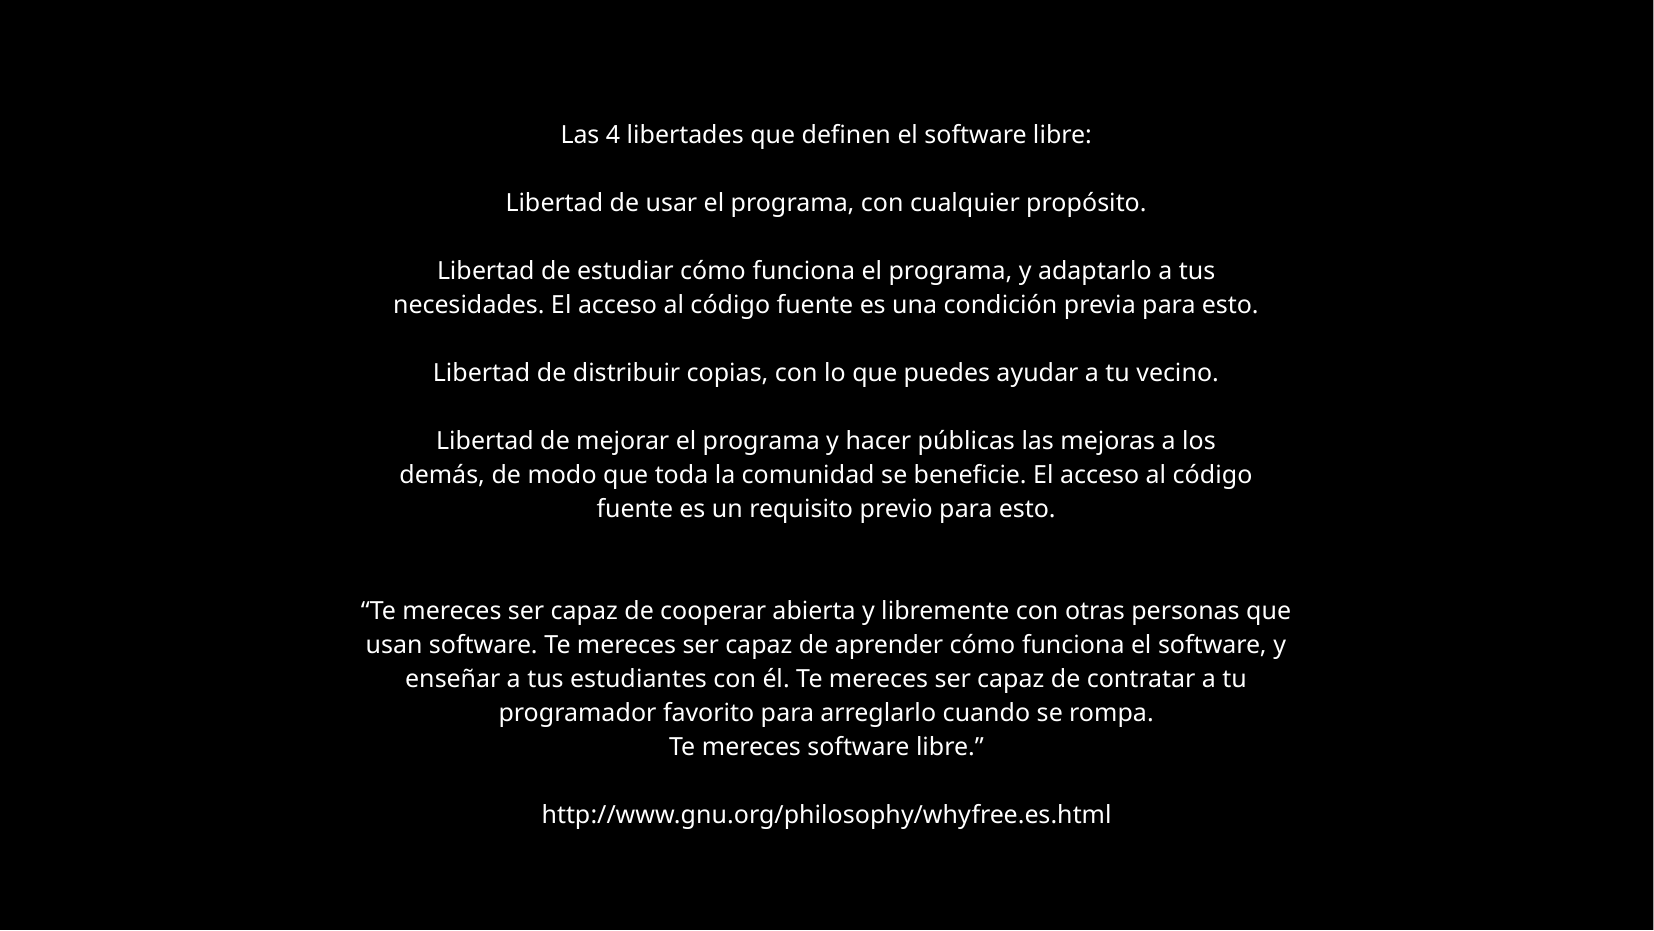

# Las 4 libertades que definen el software libre:
Libertad de usar el programa, con cualquier propósito.
Libertad de estudiar cómo funciona el programa, y adaptarlo a tus
necesidades. El acceso al código fuente es una condición previa para esto.
Libertad de distribuir copias, con lo que puedes ayudar a tu vecino.
Libertad de mejorar el programa y hacer públicas las mejoras a los
demás, de modo que toda la comunidad se beneficie. El acceso al código
fuente es un requisito previo para esto.
“Te mereces ser capaz de cooperar abierta y libremente con otras personas que
usan software. Te mereces ser capaz de aprender cómo funciona el software, y
enseñar a tus estudiantes con él. Te mereces ser capaz de contratar a tu
programador favorito para arreglarlo cuando se rompa.
Te mereces software libre.”
http://www.gnu.org/philosophy/why­free.es.html